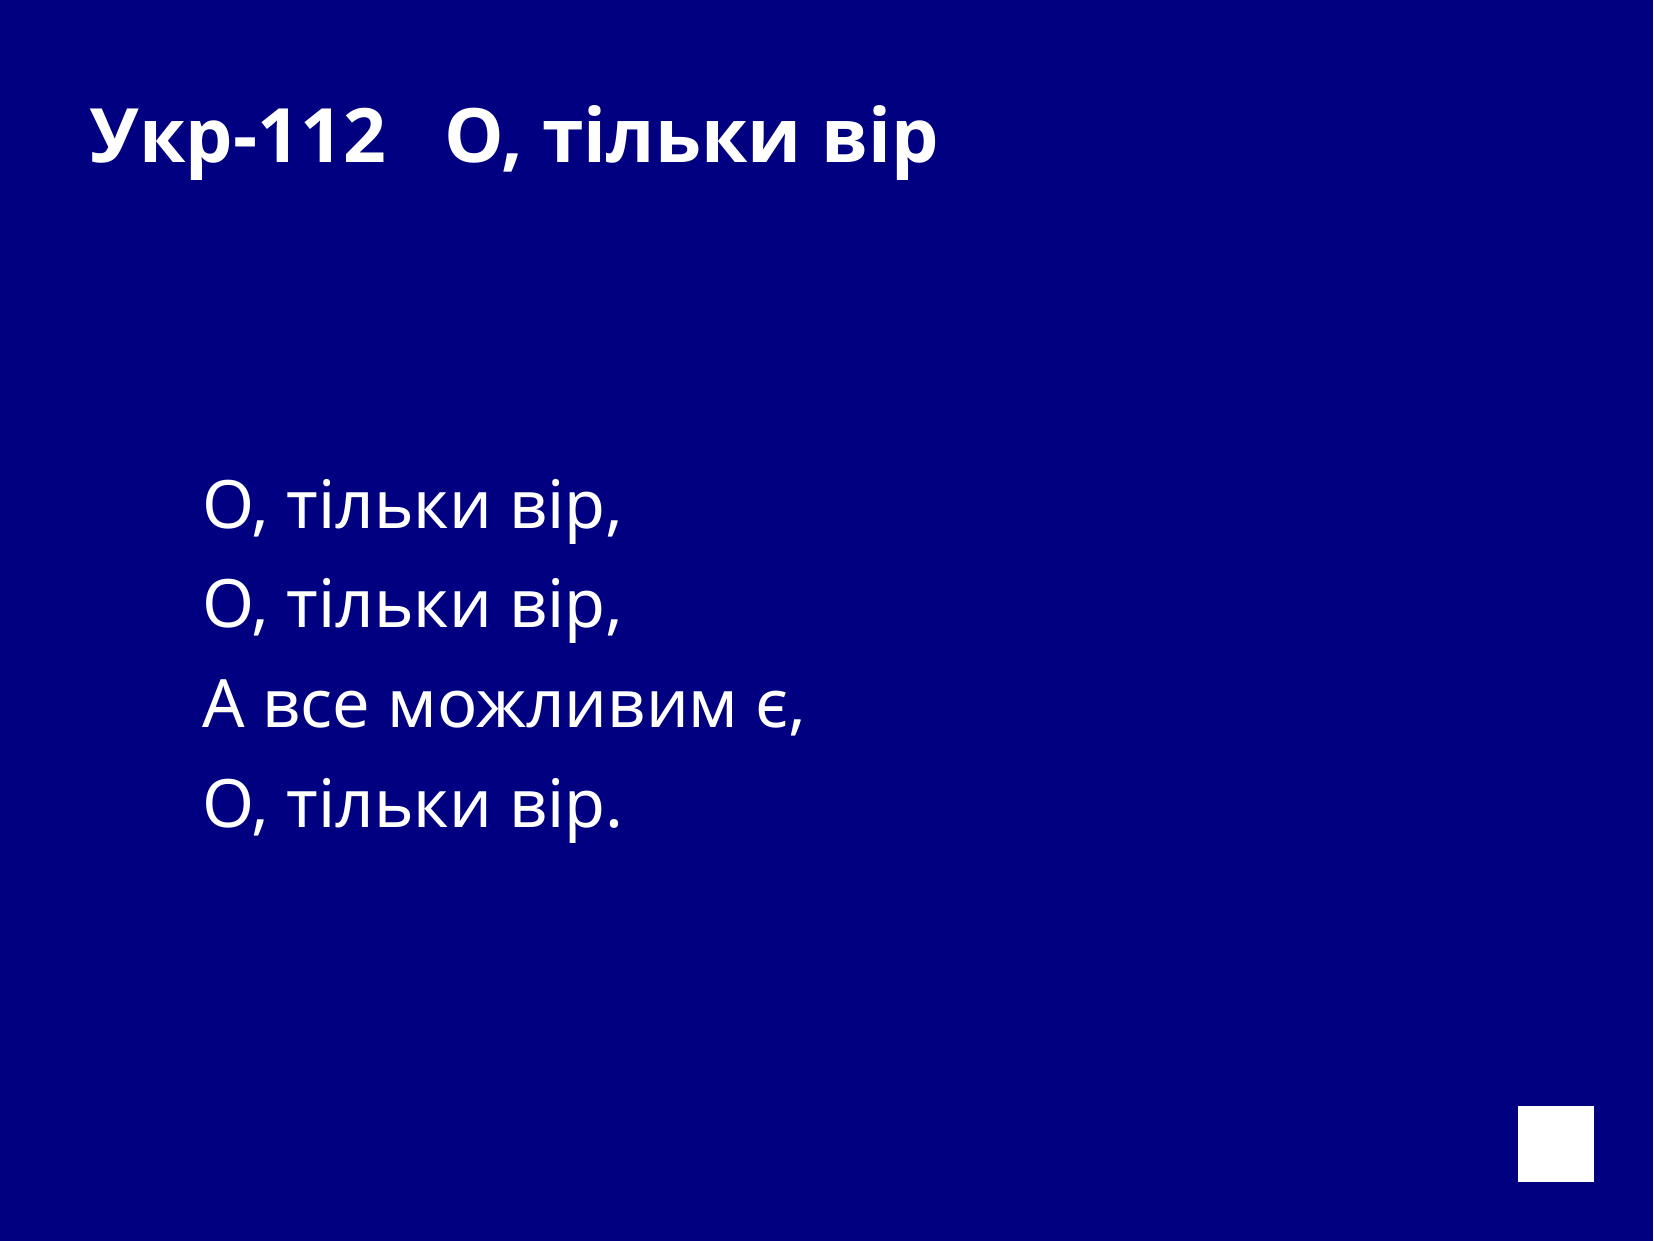

Укр-112 О, тільки вір
	О, тільки вір,
	О, тільки вір,
	А все можливим є,
	О, тільки вір.